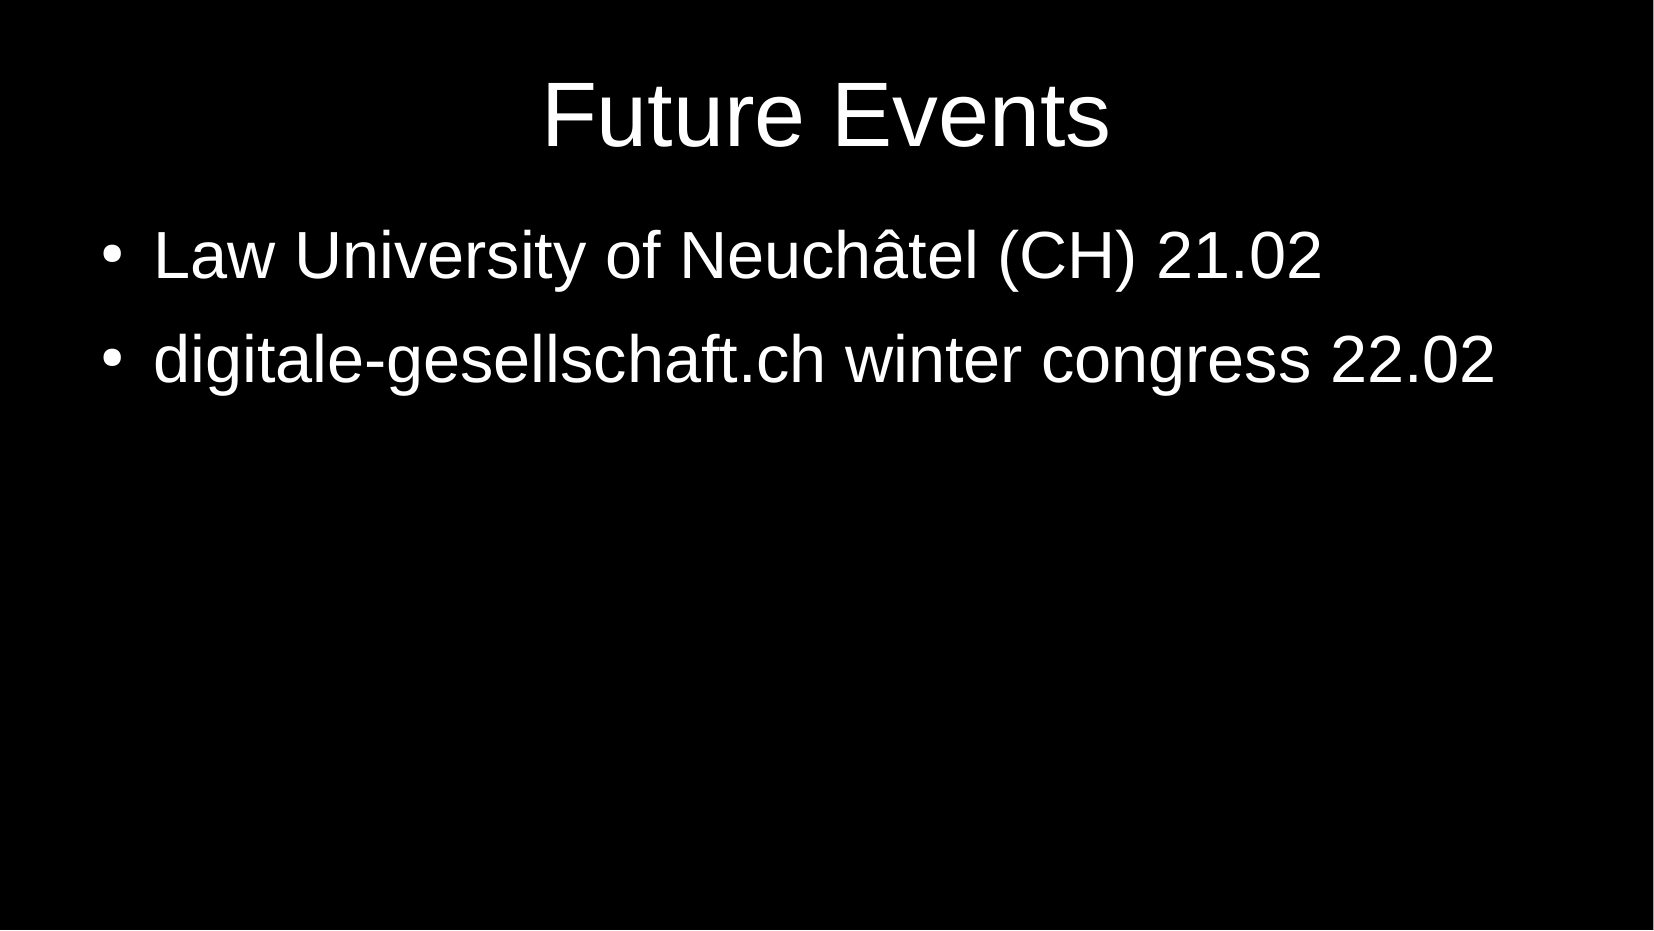

# Future Events
Law University of Neuchâtel (CH) 21.02
digitale-gesellschaft.ch winter congress 22.02